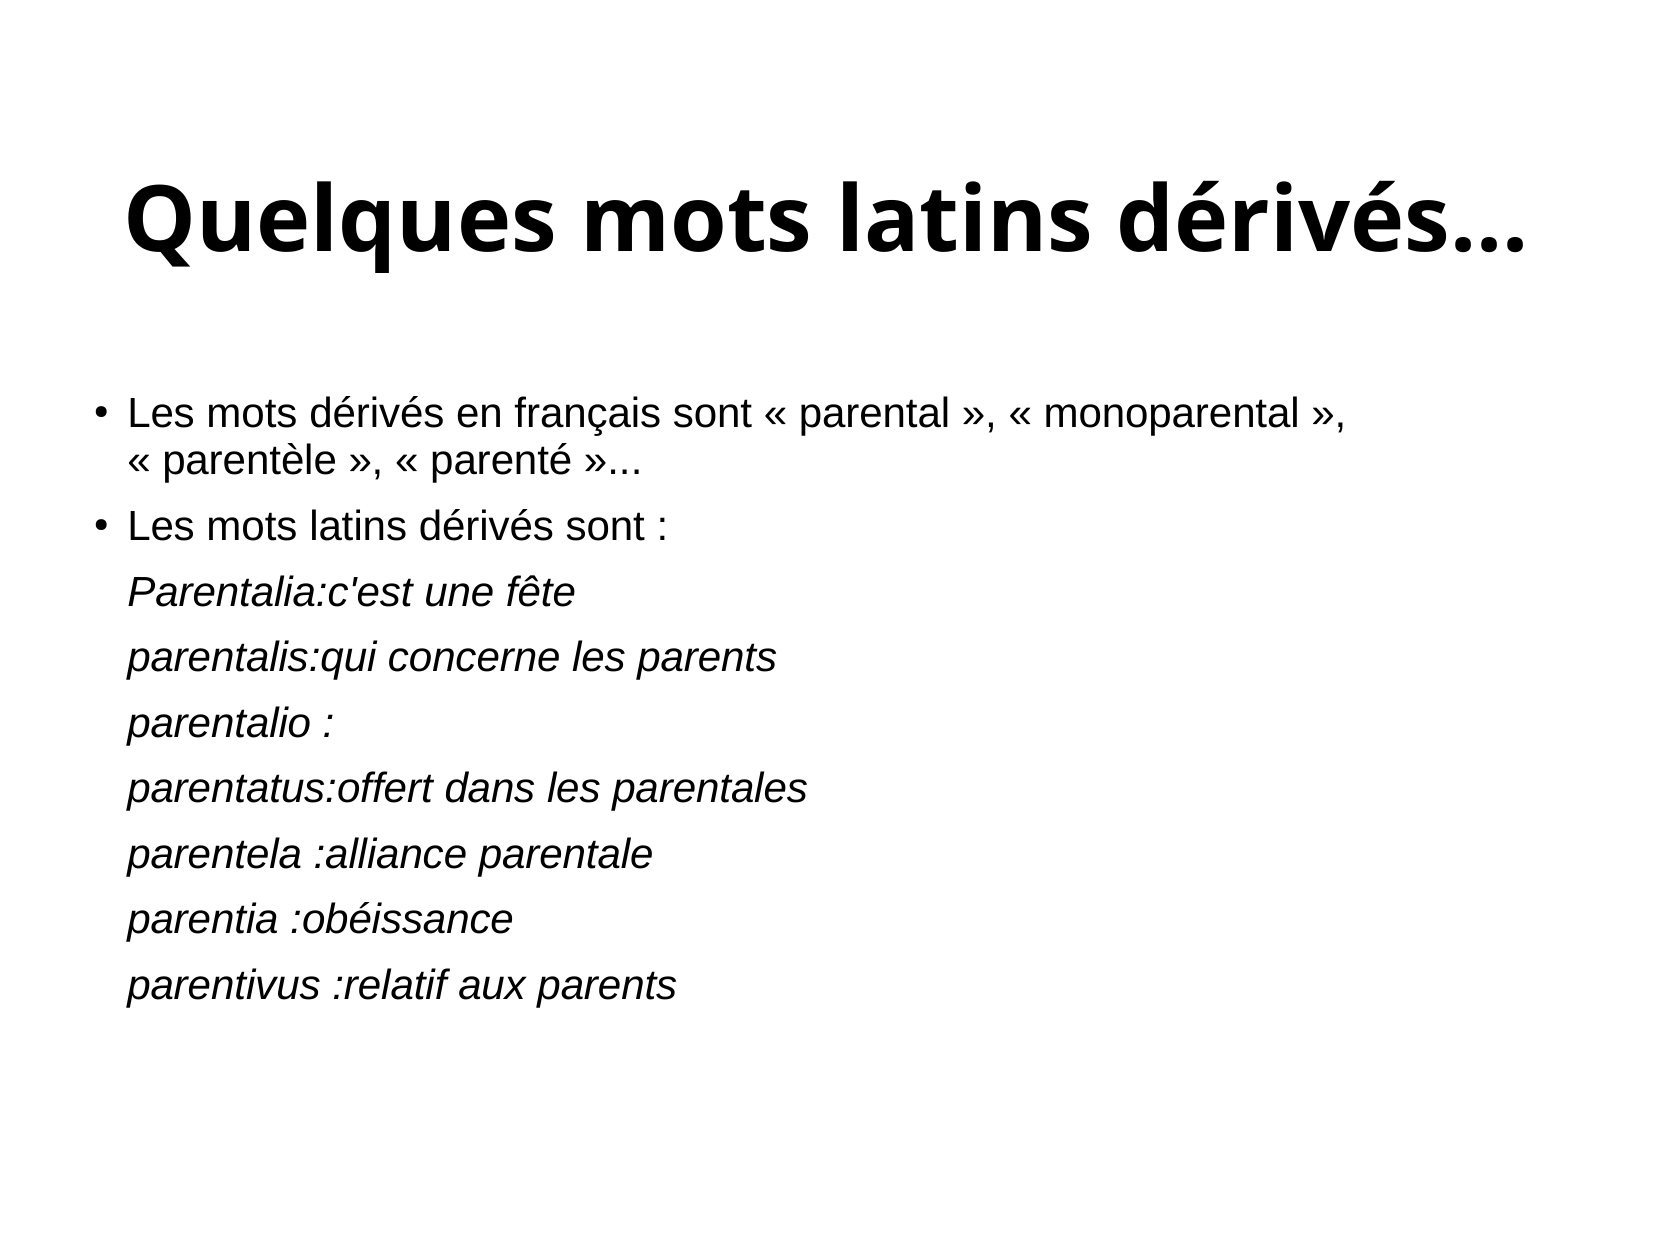

# Quelques mots latins dérivés...
Les mots dérivés en français sont « parental », « monoparental », « parentèle », « parenté »...
Les mots latins dérivés sont :
Parentalia:c'est une fête
parentalis:qui concerne les parents
parentalio :
parentatus:offert dans les parentales
parentela :alliance parentale
parentia :obéissance
parentivus :relatif aux parents